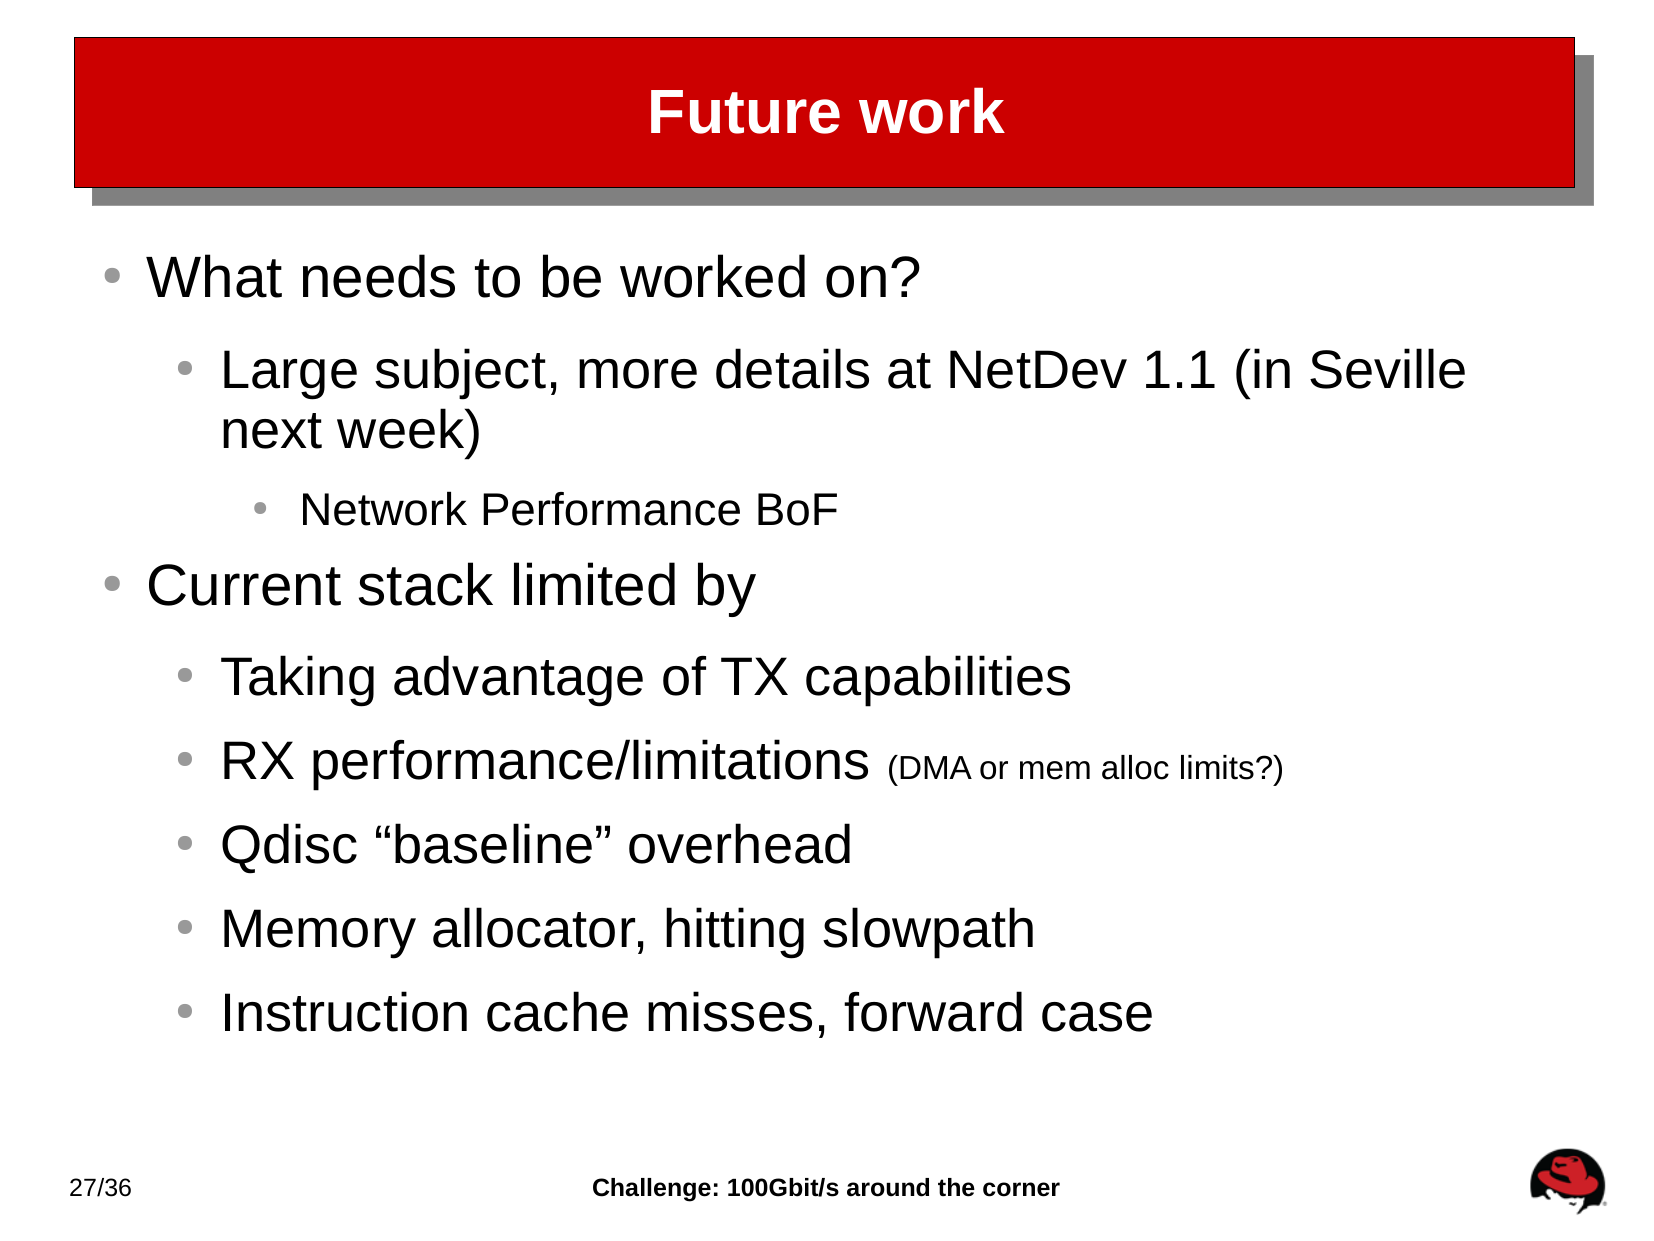

# Future work
What needs to be worked on?
Large subject, more details at NetDev 1.1 (in Seville next week)
Network Performance BoF
Current stack limited by
Taking advantage of TX capabilities
RX performance/limitations (DMA or mem alloc limits?)
Qdisc “baseline” overhead
Memory allocator, hitting slowpath
Instruction cache misses, forward case